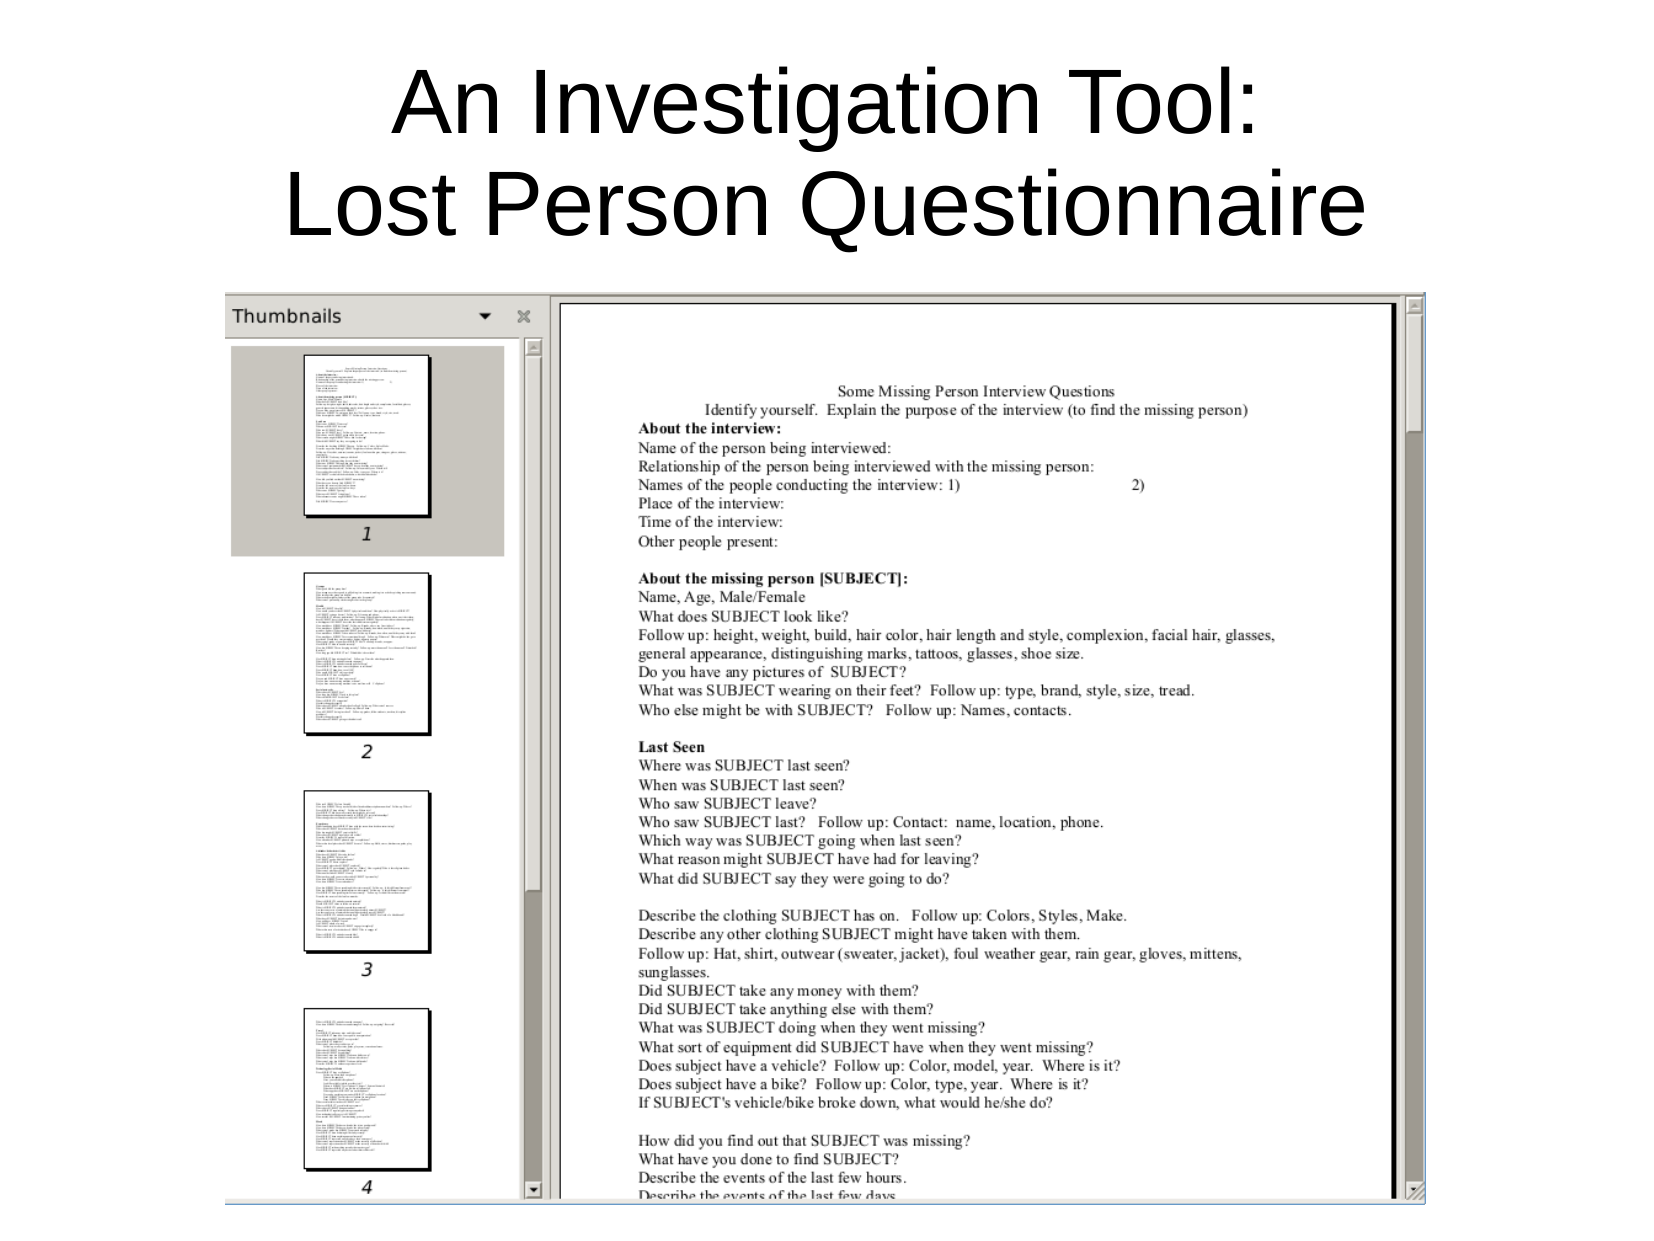

# An Investigation Tool: Lost Person Questionnaire